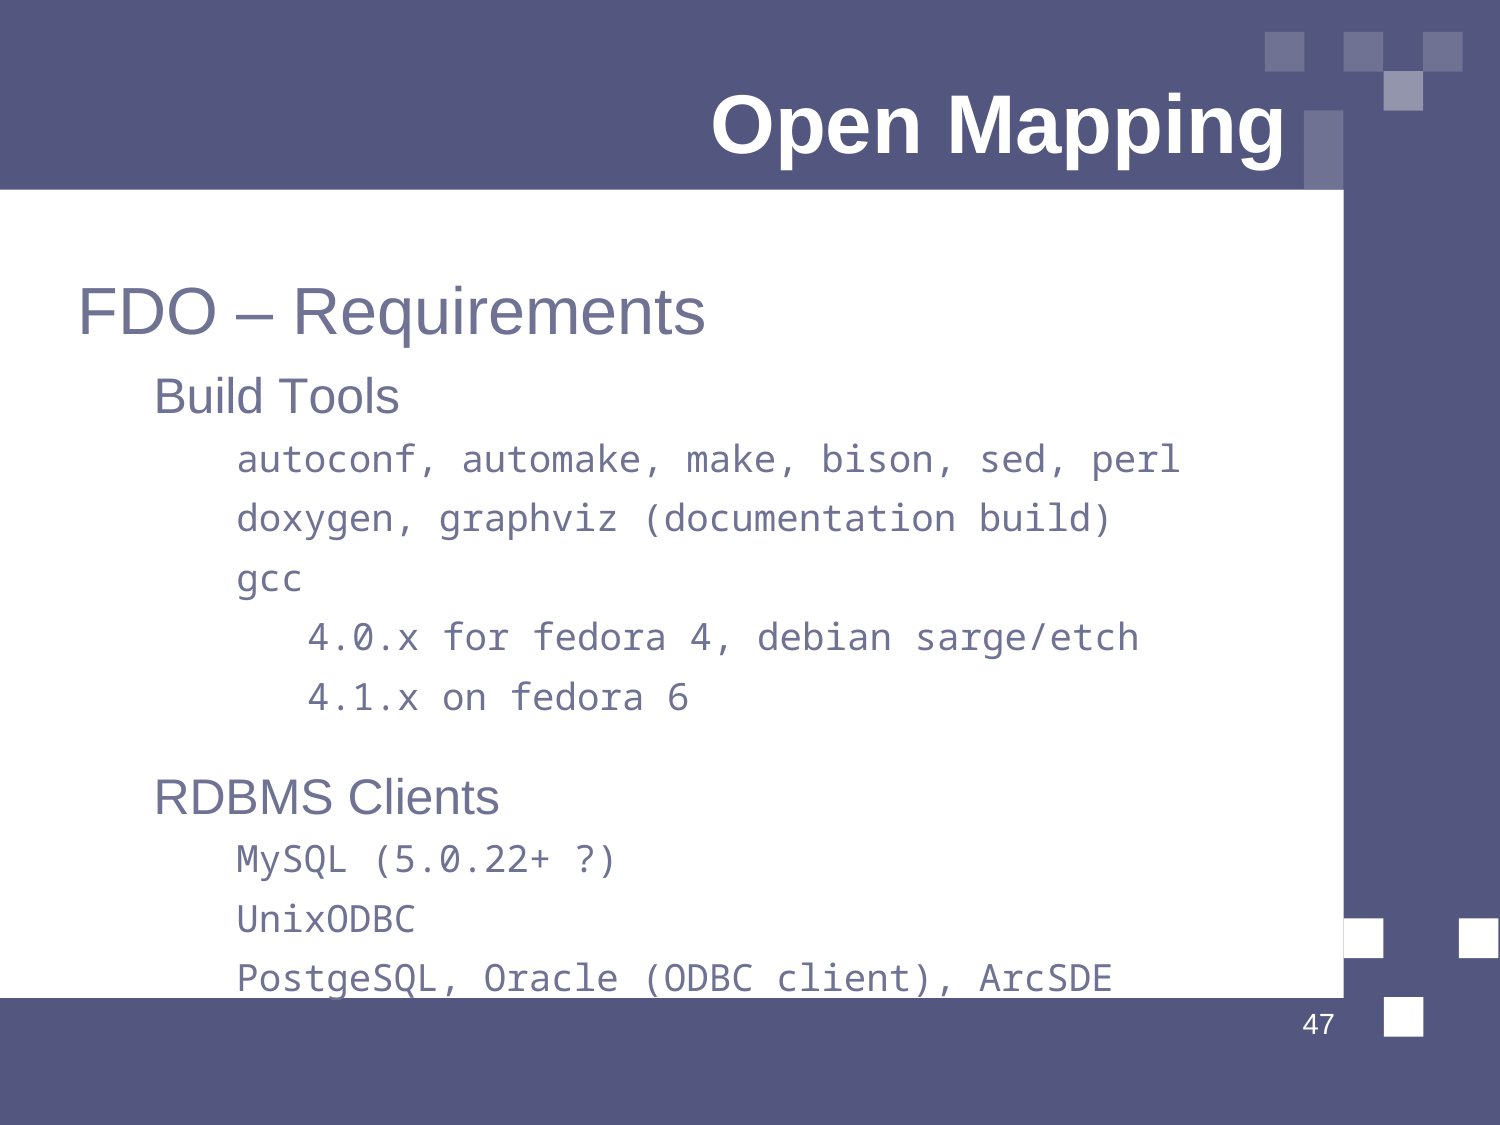

# Open Mapping
 FDO – Requirements
Build Tools
autoconf, automake, make, bison, sed, perl
doxygen, graphviz (documentation build)
gcc
4.0.x for fedora 4, debian sarge/etch
4.1.x on fedora 6
RDBMS Clients
MySQL (5.0.22+ ?)
UnixODBC
PostgeSQL, Oracle (ODBC client), ArcSDE
47